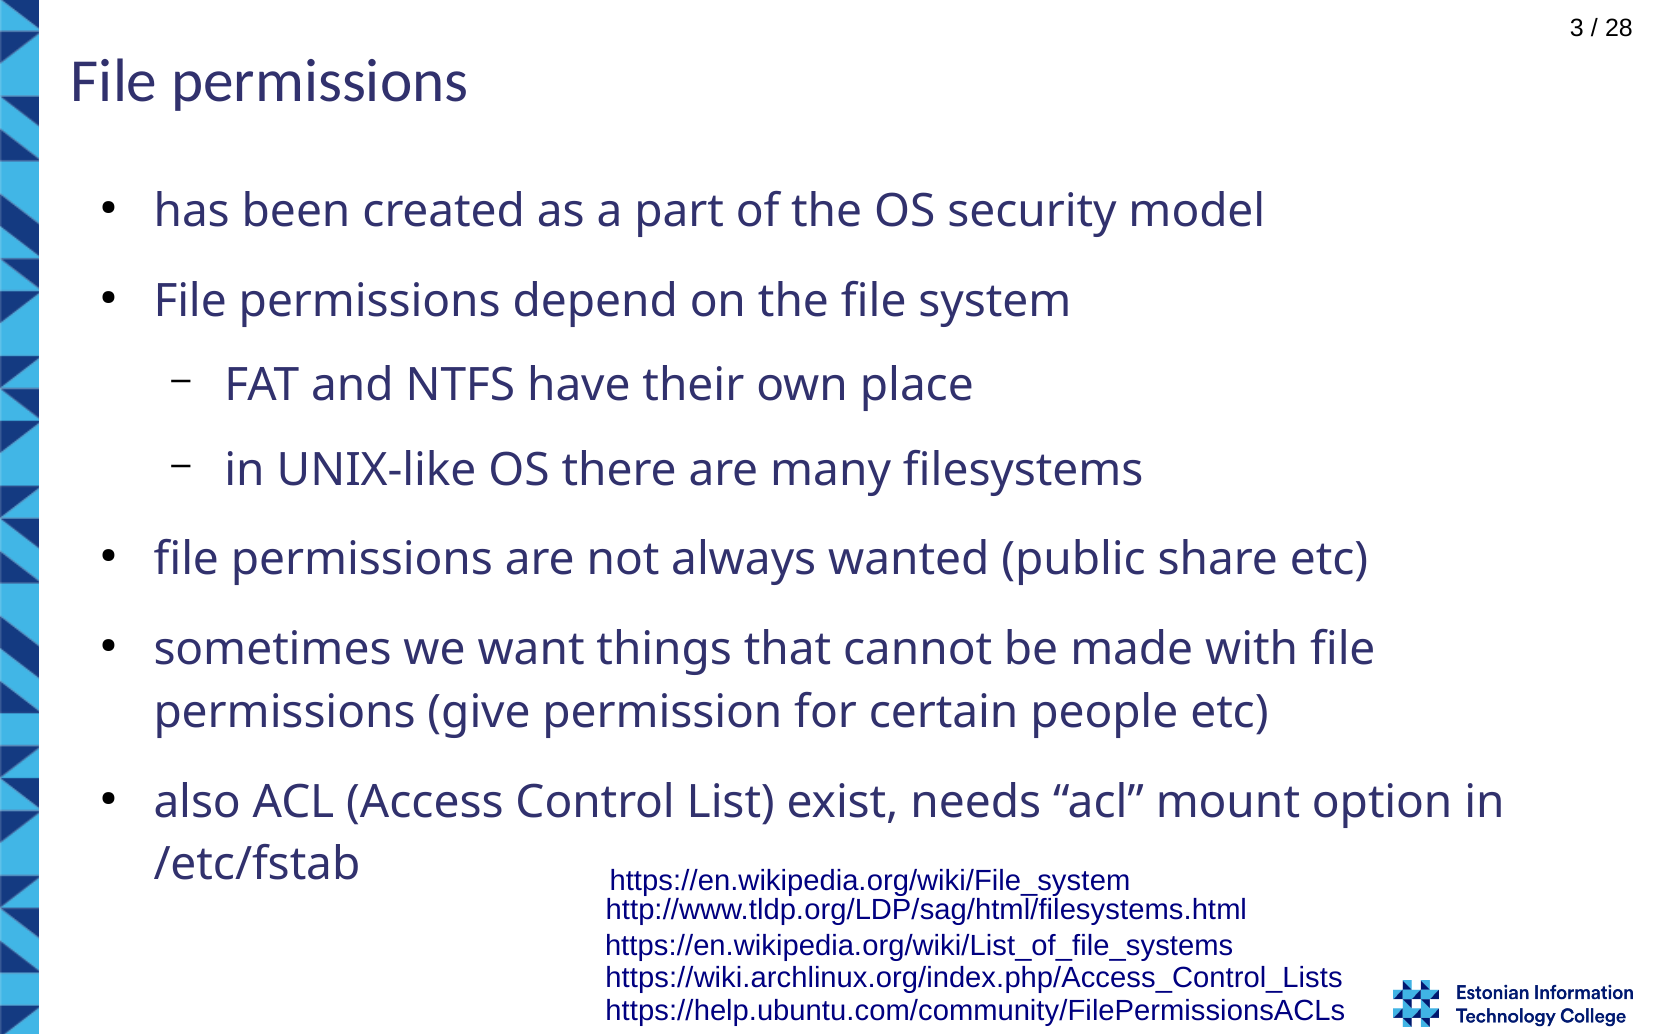

# File permissions
has been created as a part of the OS security model
File permissions depend on the file system
FAT and NTFS have their own place
in UNIX-like OS there are many filesystems
file permissions are not always wanted (public share etc)
sometimes we want things that cannot be made with file permissions (give permission for certain people etc)
also ACL (Access Control List) exist, needs “acl” mount option in /etc/fstab
https://en.wikipedia.org/wiki/File_system
http://www.tldp.org/LDP/sag/html/filesystems.html
https://en.wikipedia.org/wiki/List_of_file_systems
https://wiki.archlinux.org/index.php/Access_Control_Lists
https://help.ubuntu.com/community/FilePermissionsACLs